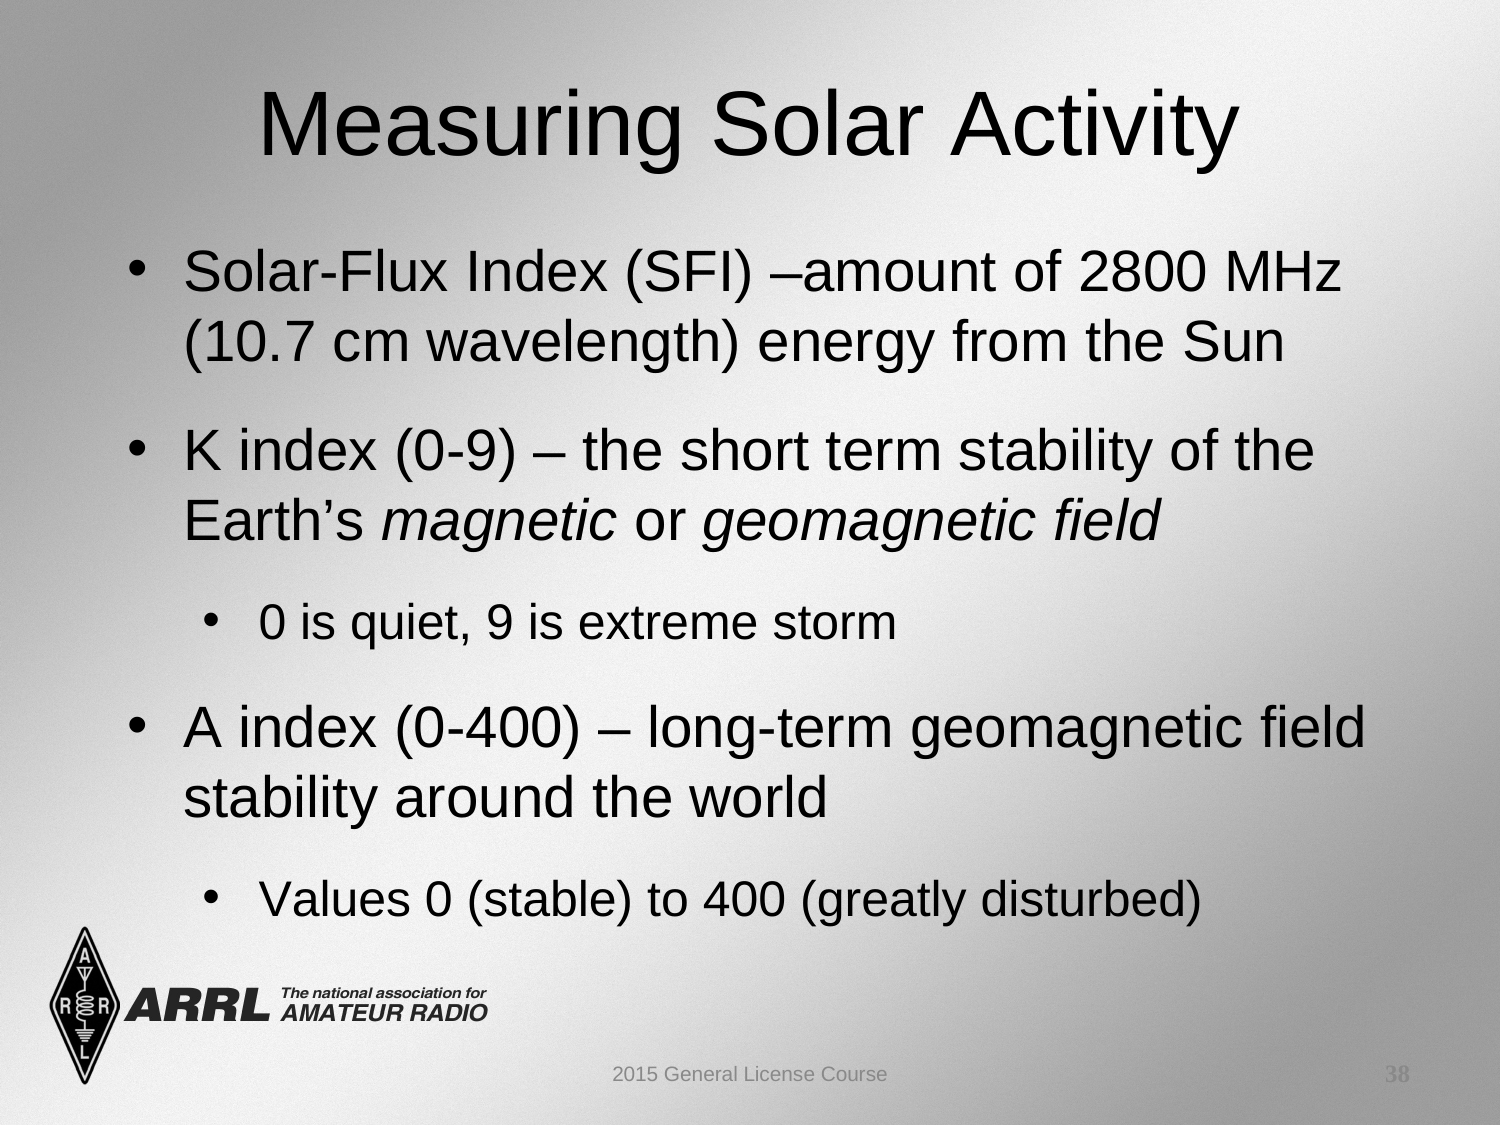

Measuring Solar Activity
Solar-Flux Index (SFI) –amount of 2800 MHz (10.7 cm wavelength) energy from the Sun
K index (0-9) – the short term stability of the Earth’s magnetic or geomagnetic field
0 is quiet, 9 is extreme storm
A index (0-400) – long-term geomagnetic field stability around the world
Values 0 (stable) to 400 (greatly disturbed)
2015 General License Course